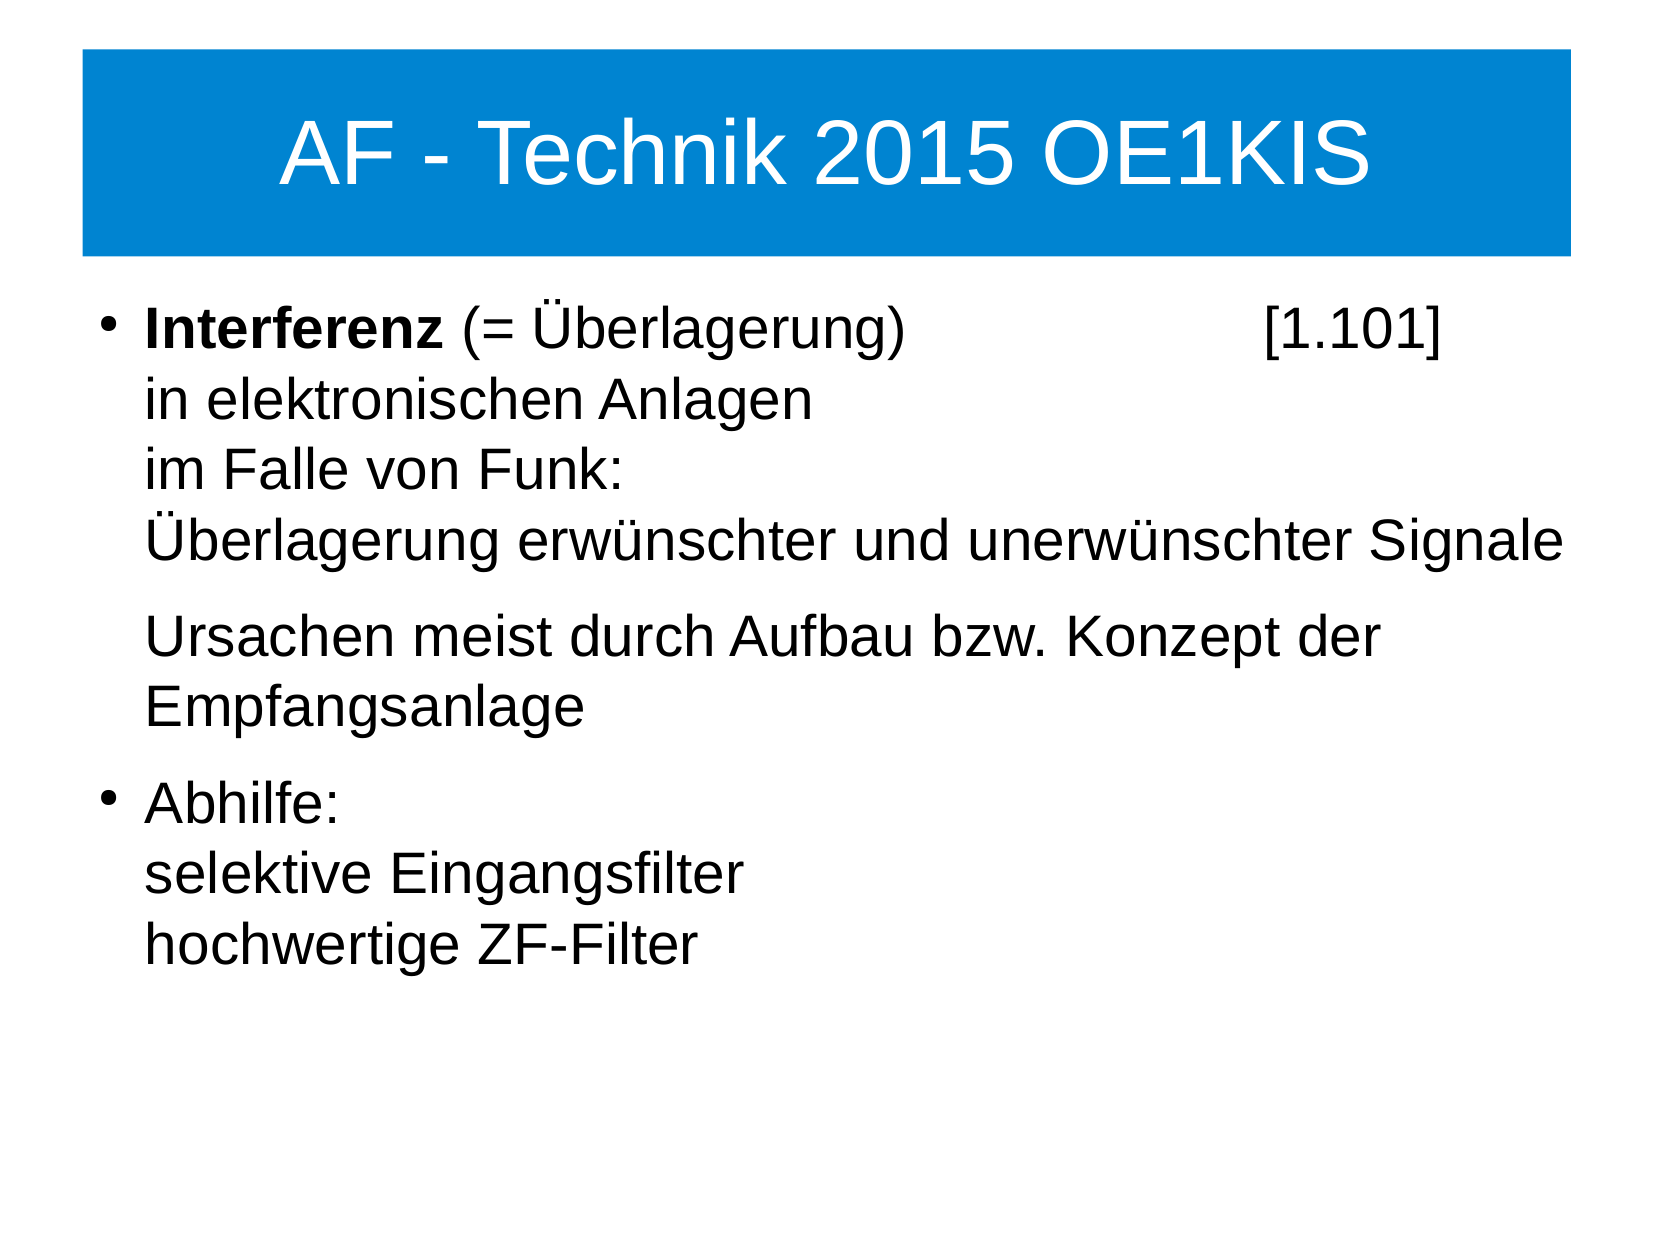

# AF - Technik 2015 OE1KIS
Interferenz (= Überlagerung) [1.101]
in elektronischen Anlagen
im Falle von Funk:
Überlagerung erwünschter und unerwünschter Signale
Ursachen meist durch Aufbau bzw. Konzept der Empfangsanlage
Abhilfe:
selektive Eingangsfilter
hochwertige ZF-Filter